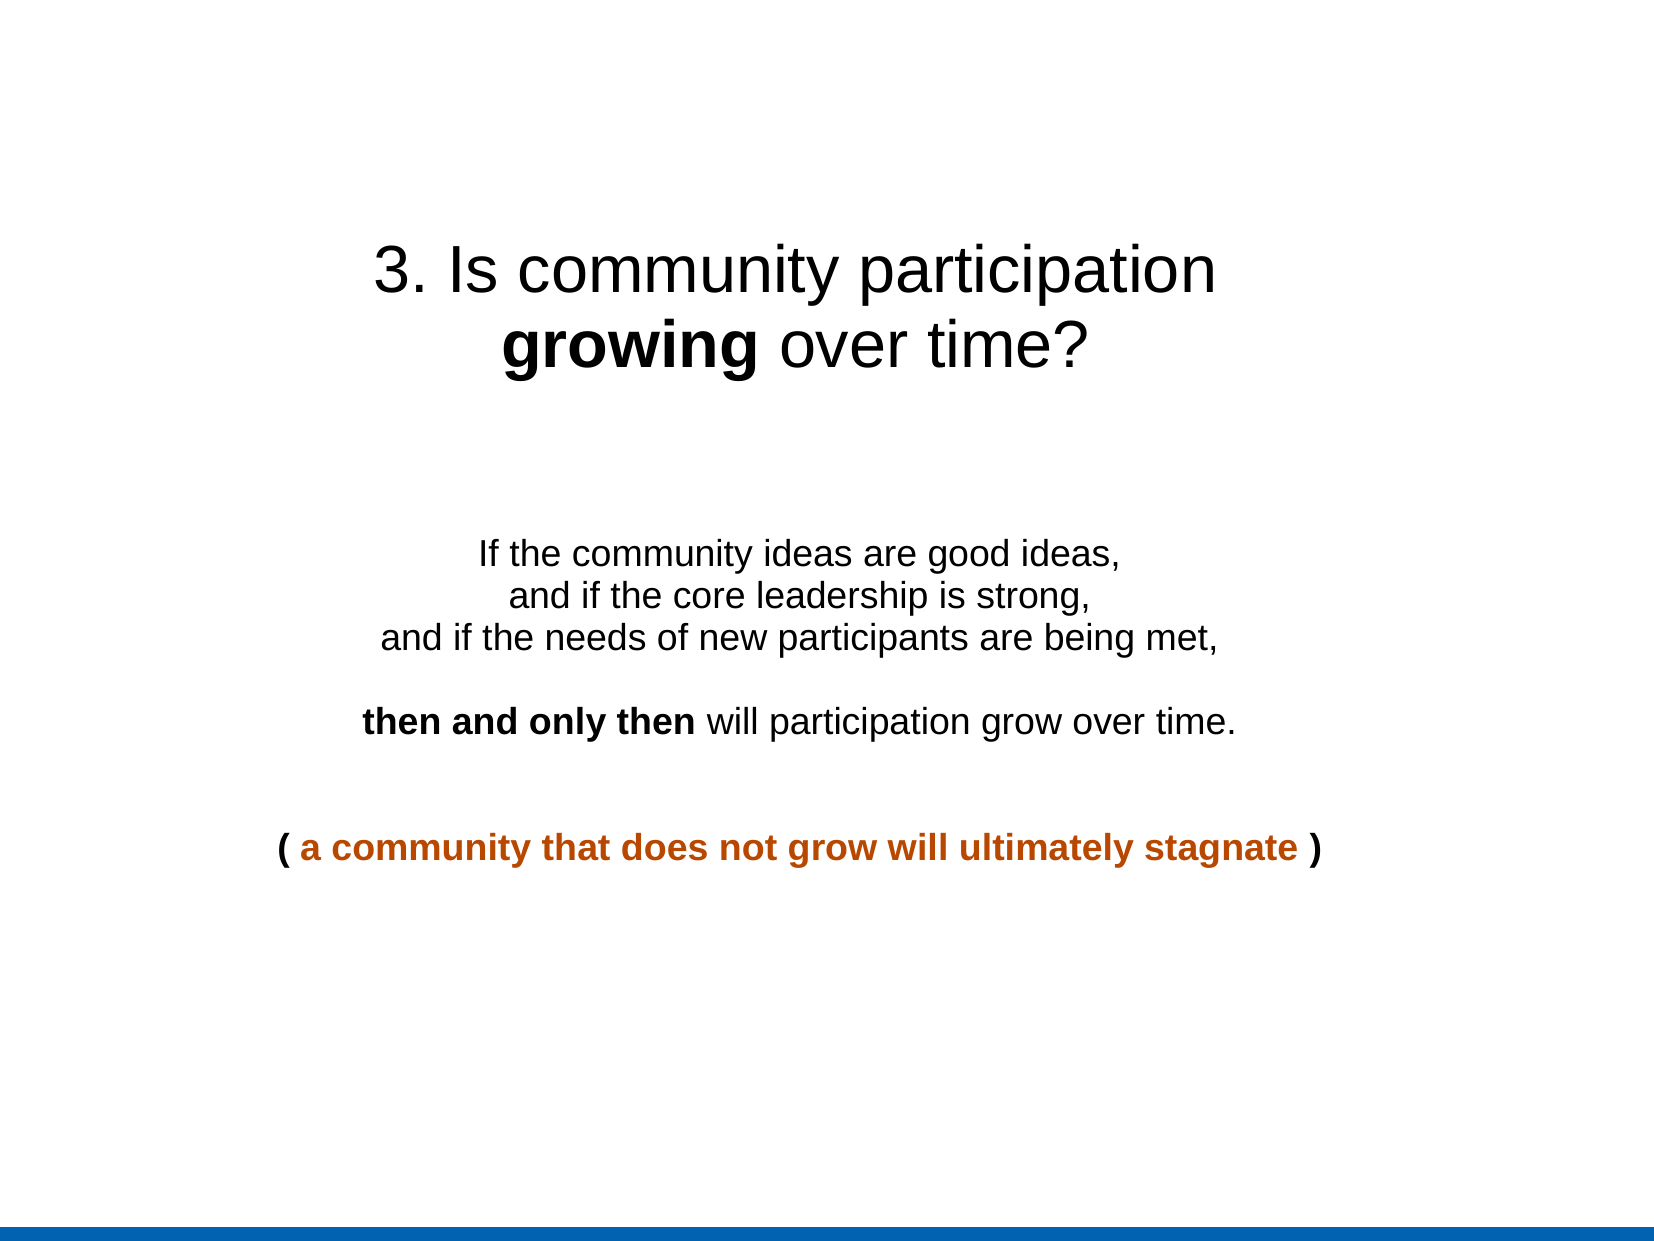

3. Is community participation
growing over time?
If the community ideas are good ideas,
and if the core leadership is strong,
and if the needs of new participants are being met,
then and only then will participation grow over time.
( a community that does not grow will ultimately stagnate )